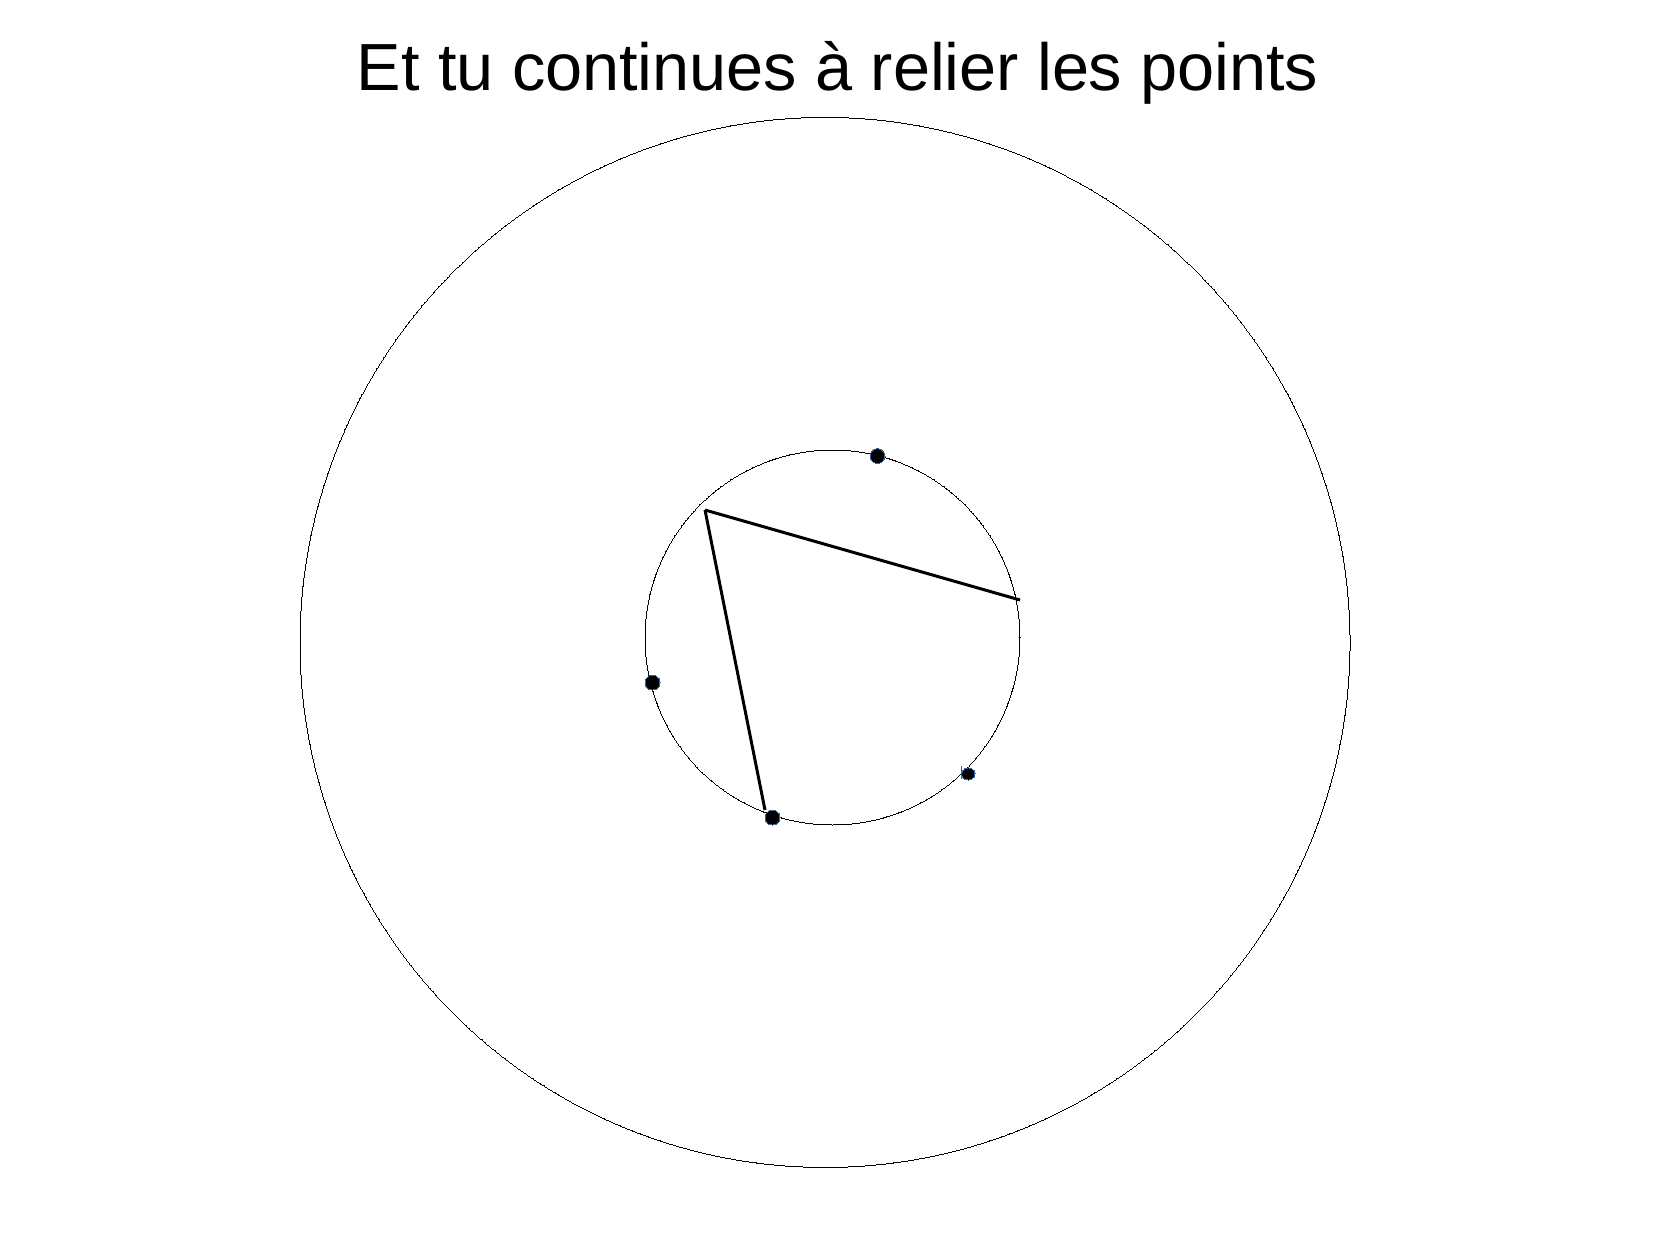

# Et tu continues à relier les points